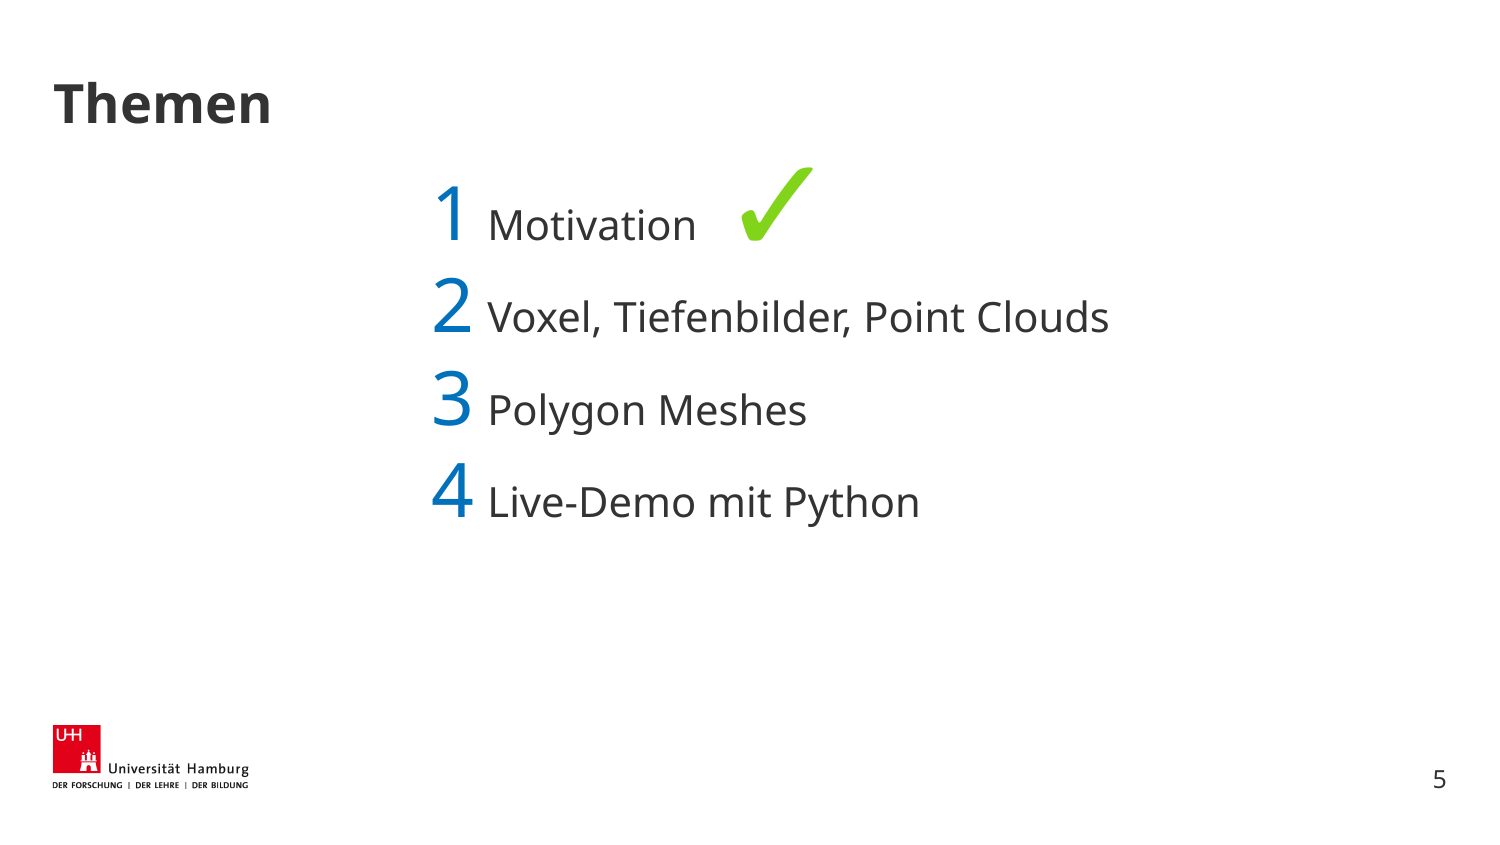

# Themen
✓
Motivation
Voxel, Tiefenbilder, Point Clouds
Polygon Meshes
Live-Demo mit Python